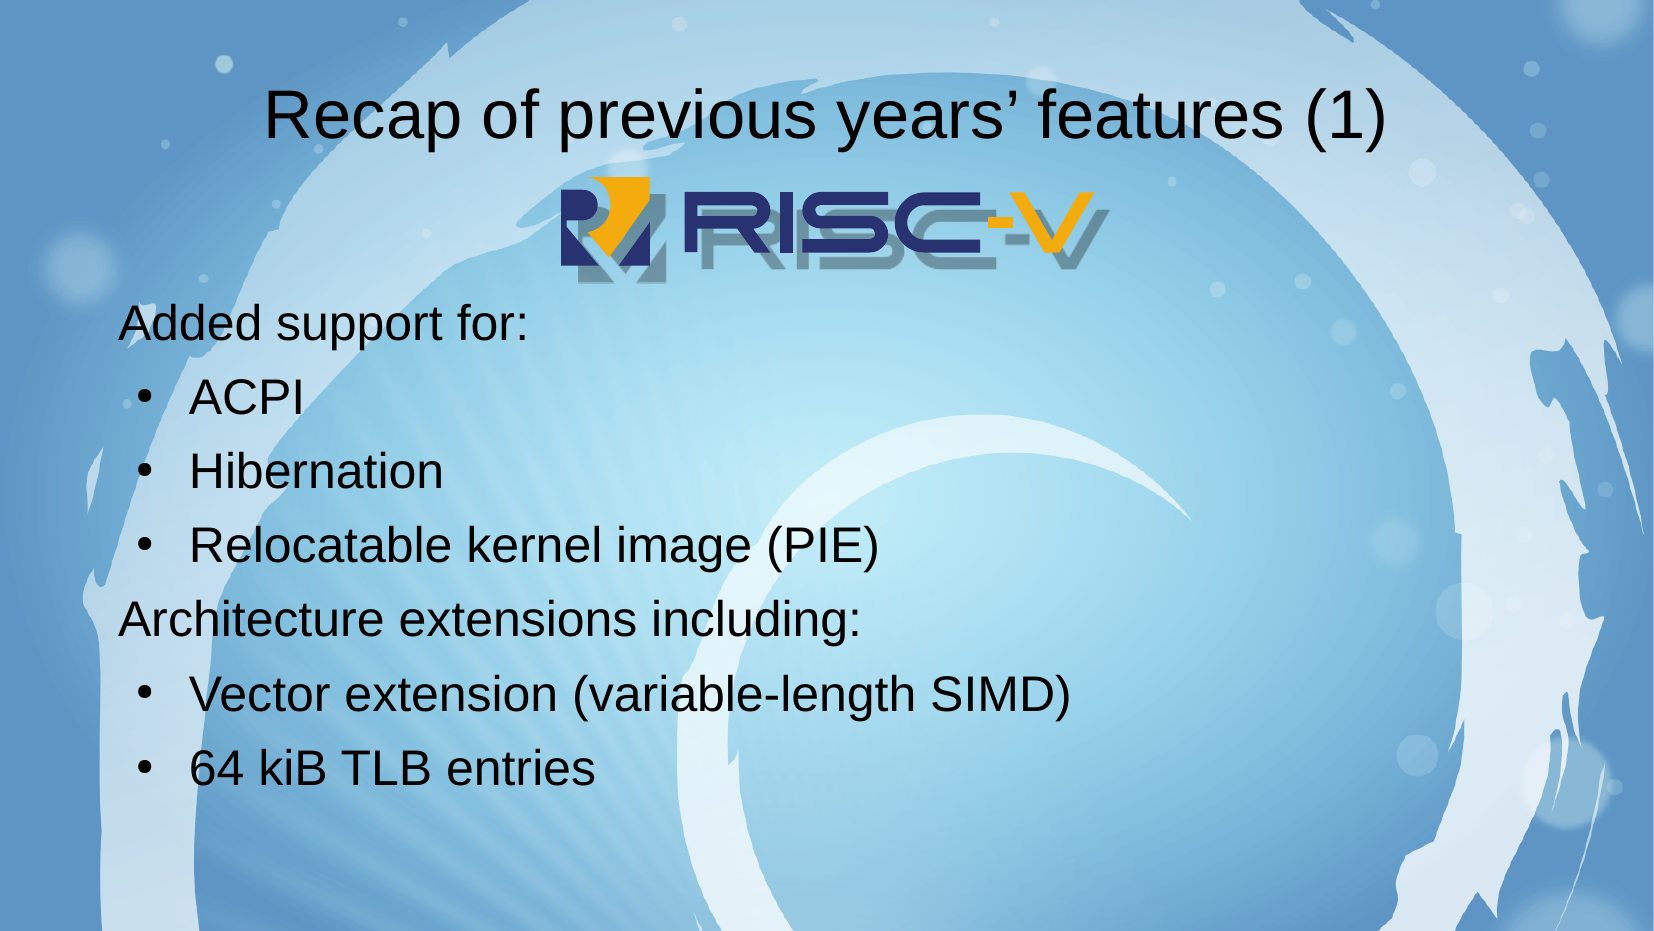

# Recap of previous years’ features (1)
Added support for:
ACPI
Hibernation
Relocatable kernel image (PIE)
Architecture extensions including:
Vector extension (variable-length SIMD)
64 kiB TLB entries